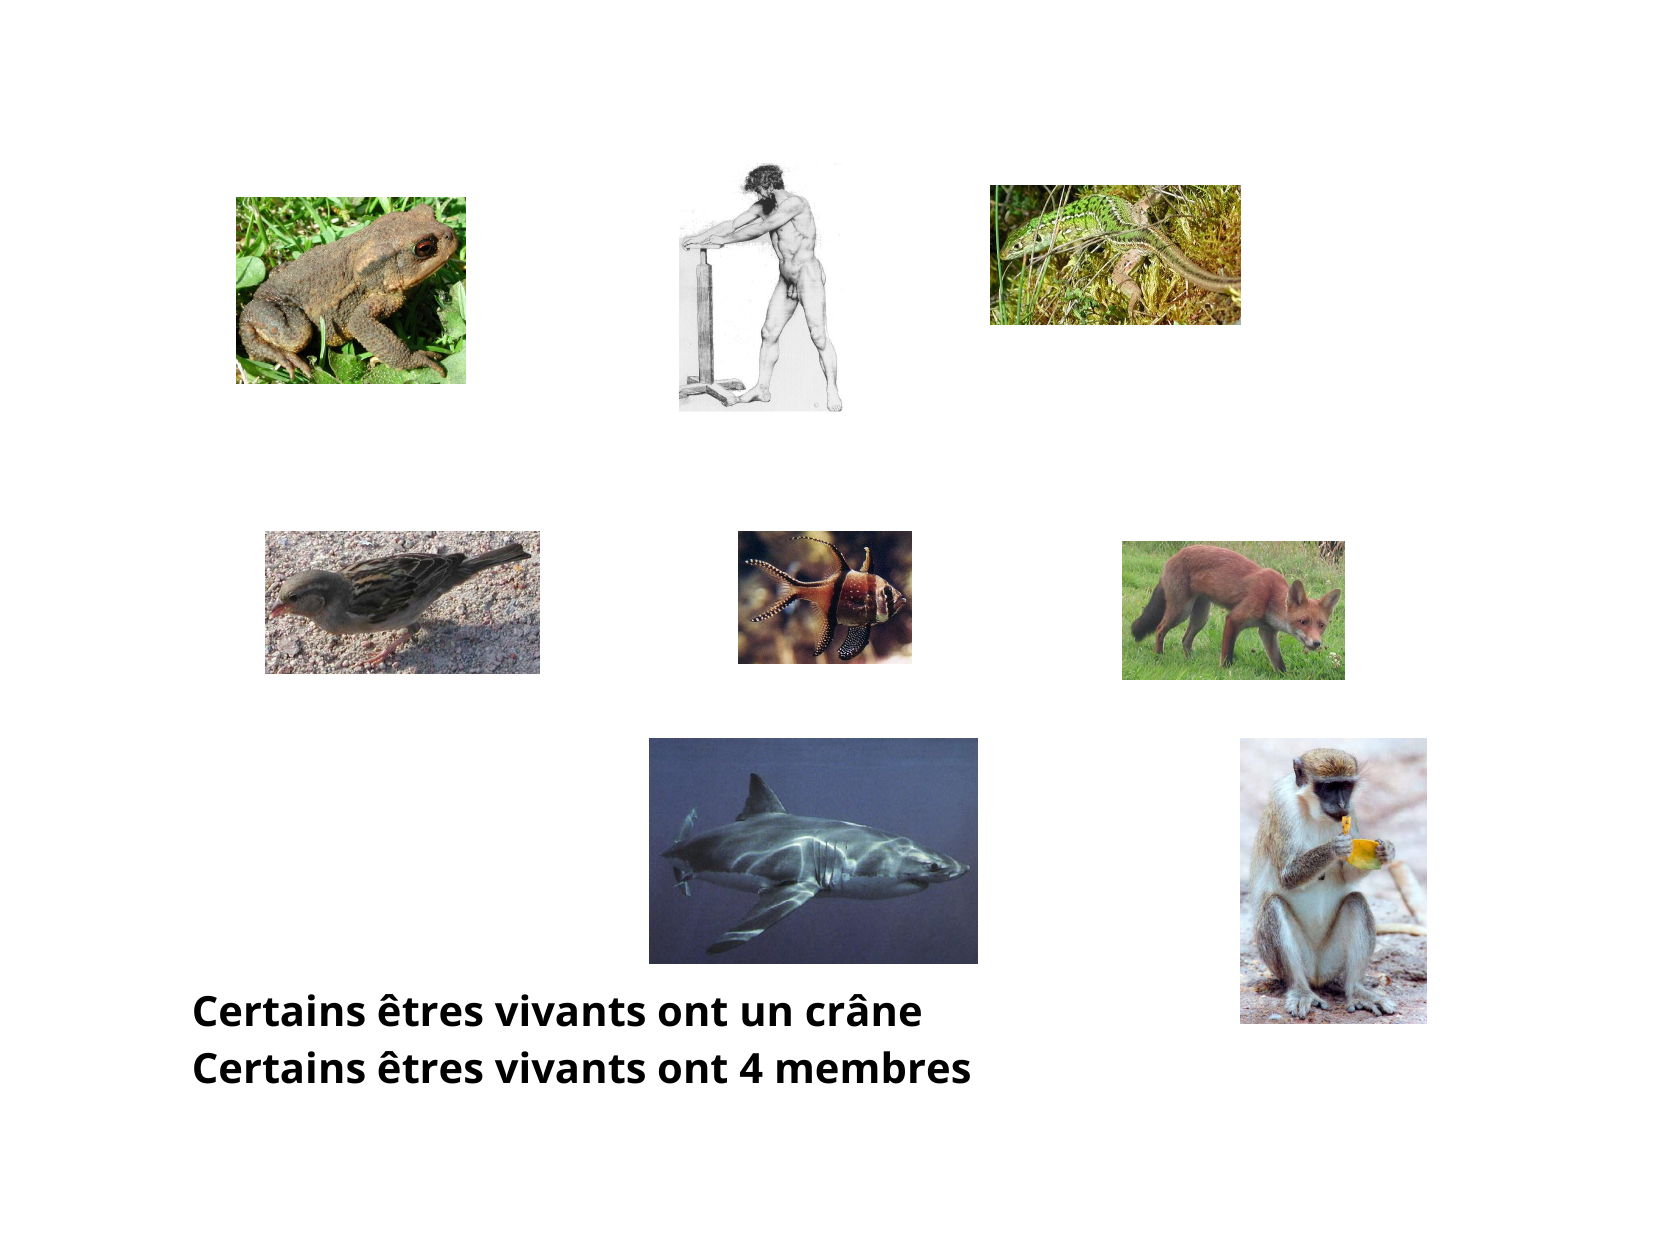

Certains êtres vivants ont un crâne
Certains êtres vivants ont 4 membres